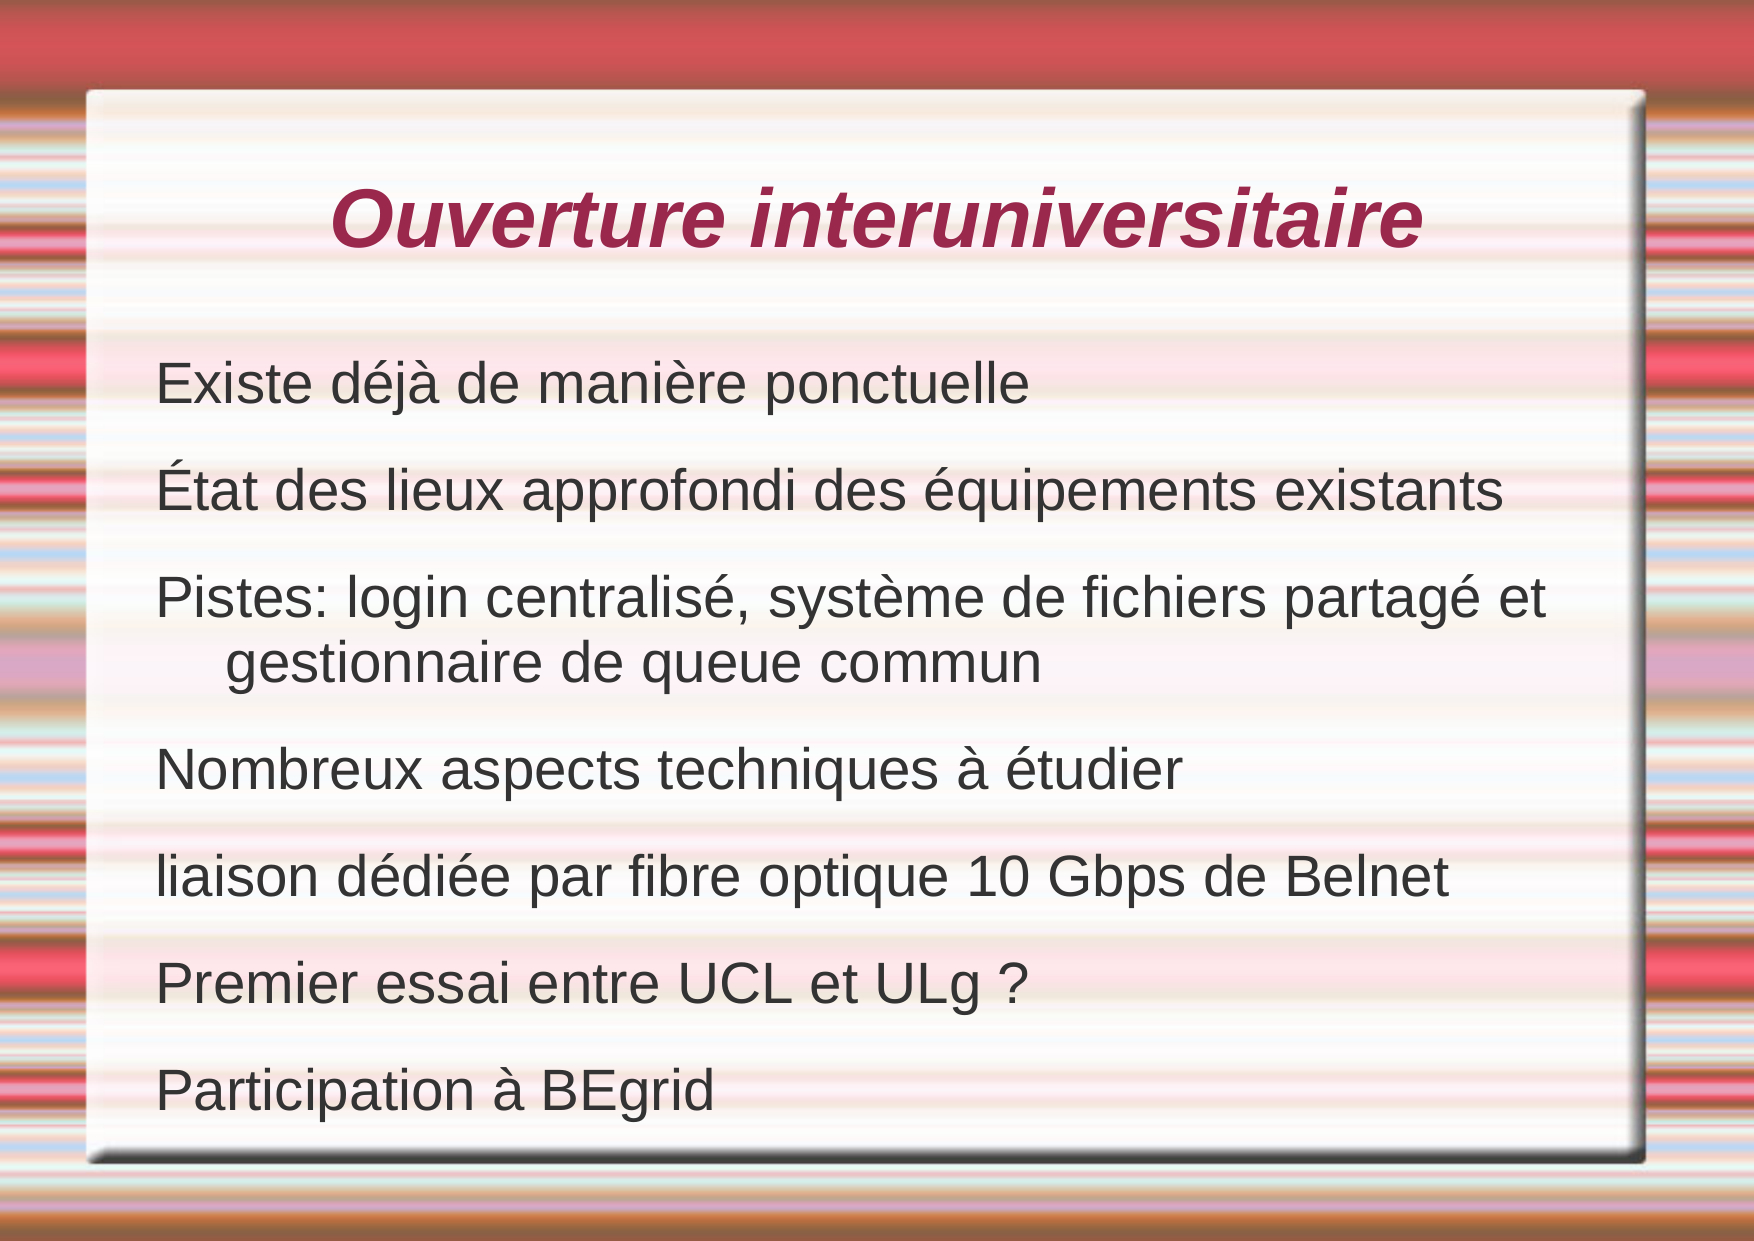

# Ouverture interuniversitaire
Existe déjà de manière ponctuelle
État des lieux approfondi des équipements existants
Pistes: login centralisé, système de fichiers partagé et gestionnaire de queue commun
Nombreux aspects techniques à étudier
liaison dédiée par fibre optique 10 Gbps de Belnet
Premier essai entre UCL et ULg ?
Participation à BEgrid